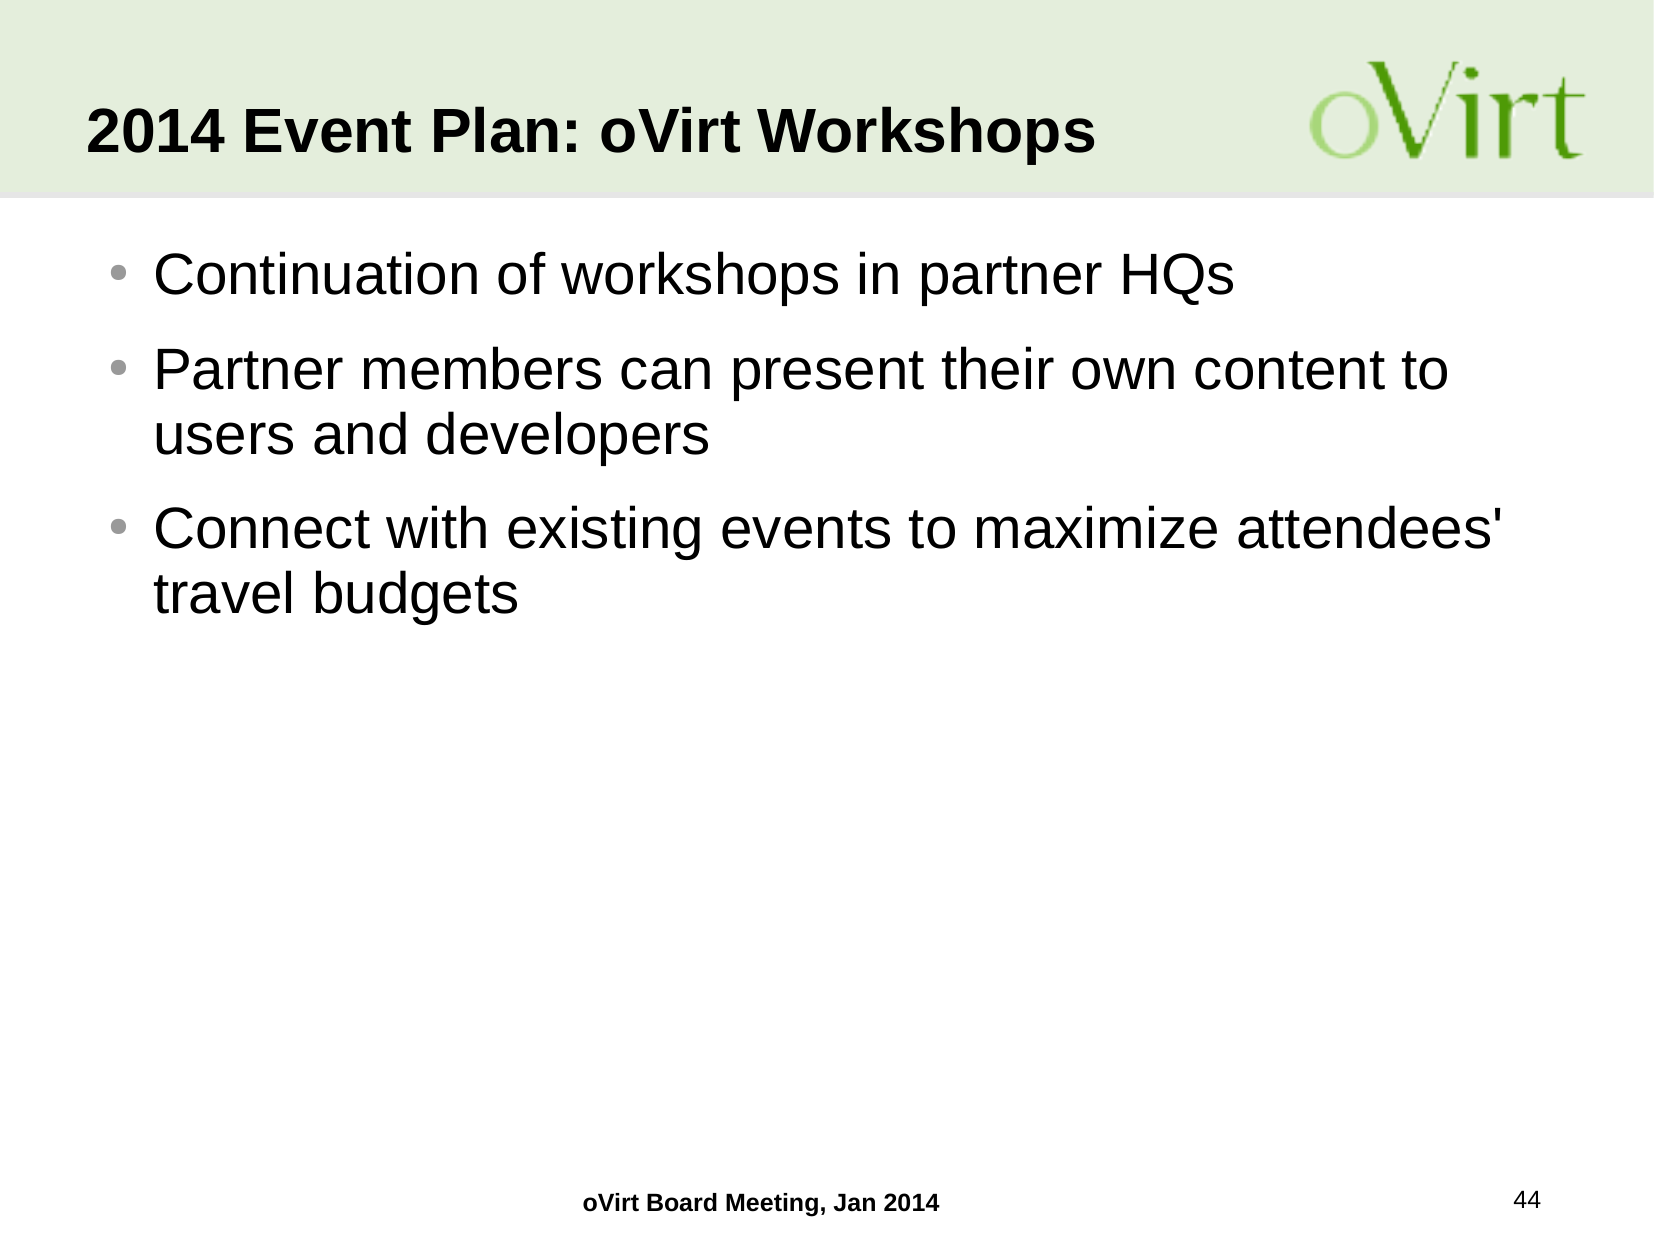

# 2014 Event Plan: oVirt Workshops
Continuation of workshops in partner HQs
Partner members can present their own content to users and developers
Connect with existing events to maximize attendees' travel budgets